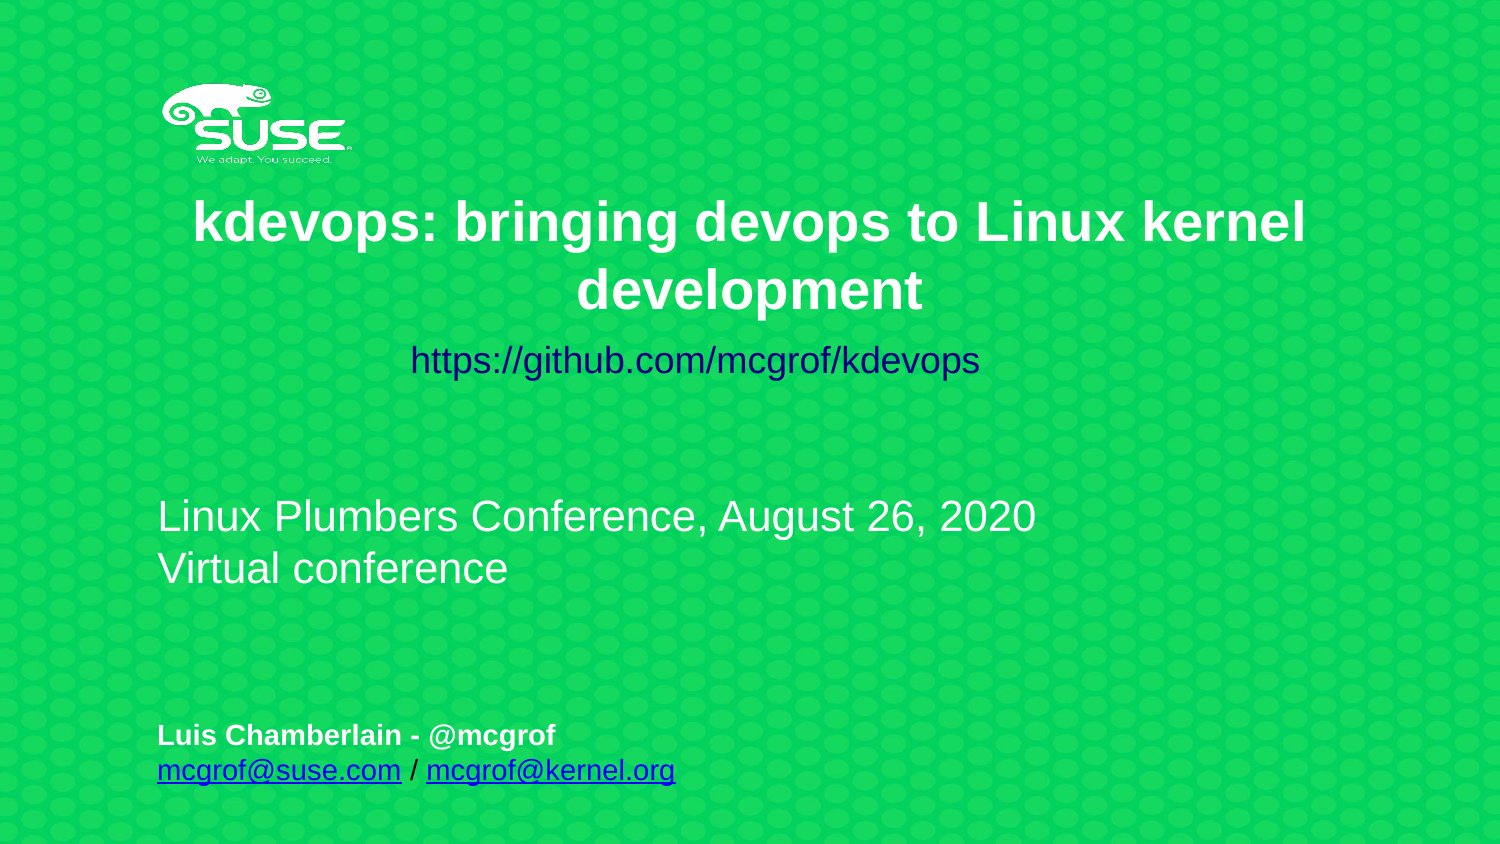

kdevops: bringing devops to Linux kernel development
https://github.com/mcgrof/kdevops
Linux Plumbers Conference, August 26, 2020
Virtual conference
Luis Chamberlain - @mcgrof
mcgrof@suse.com / mcgrof@kernel.org